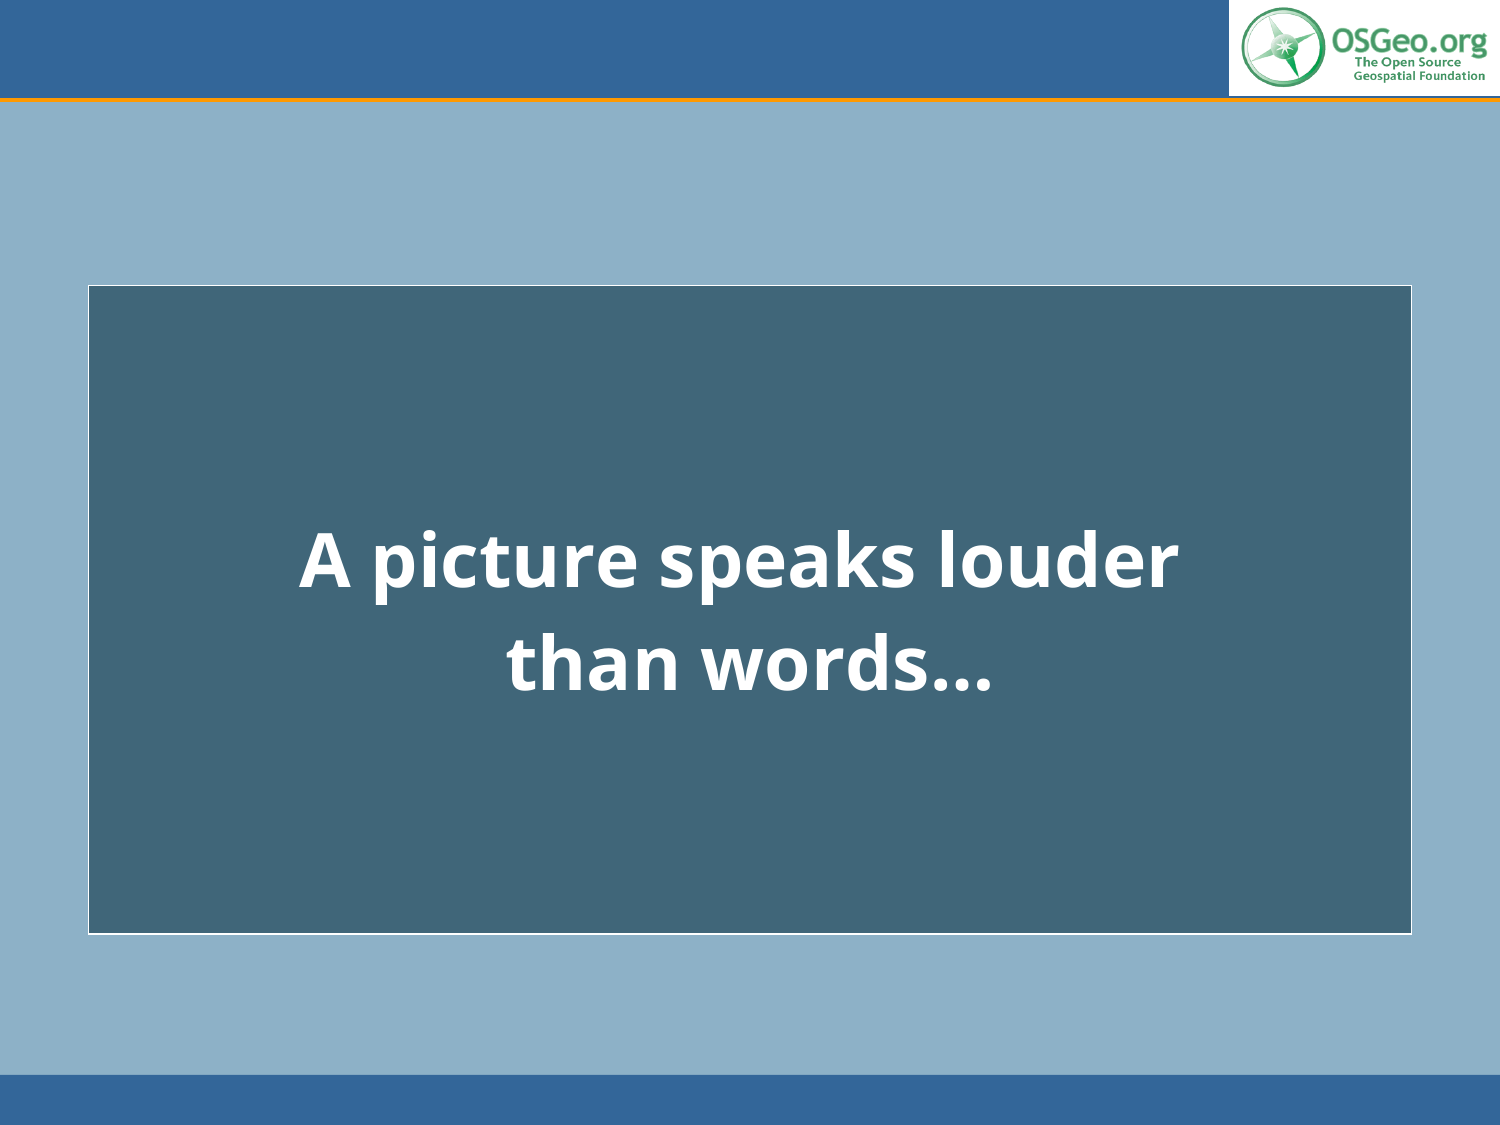

#
A picture speaks louder
than words…